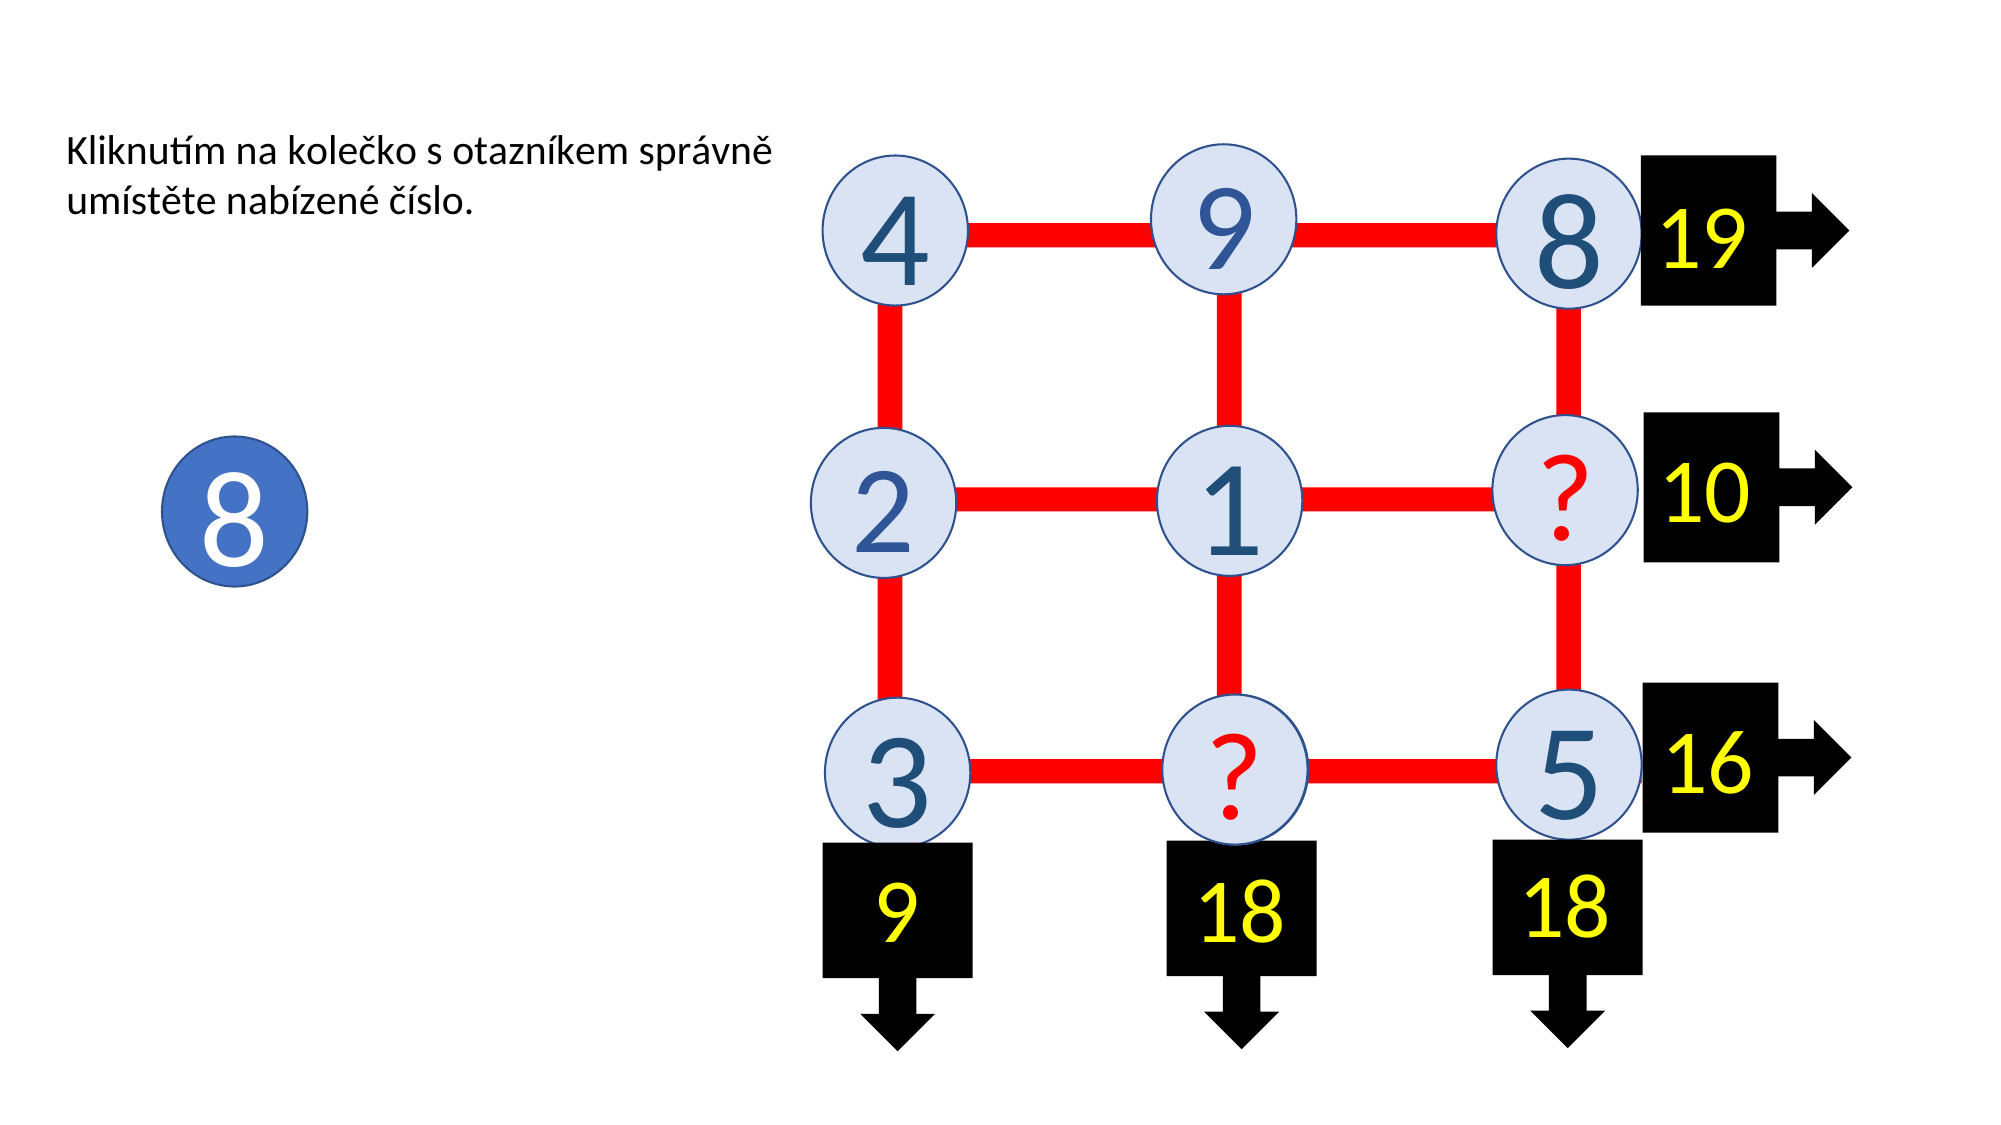

Kliknutím na kolečko s otazníkem správně
umístěte nabízené číslo.
9
4
8
19
?
10
1
2
8
5
?
8
16
3
18
9
18